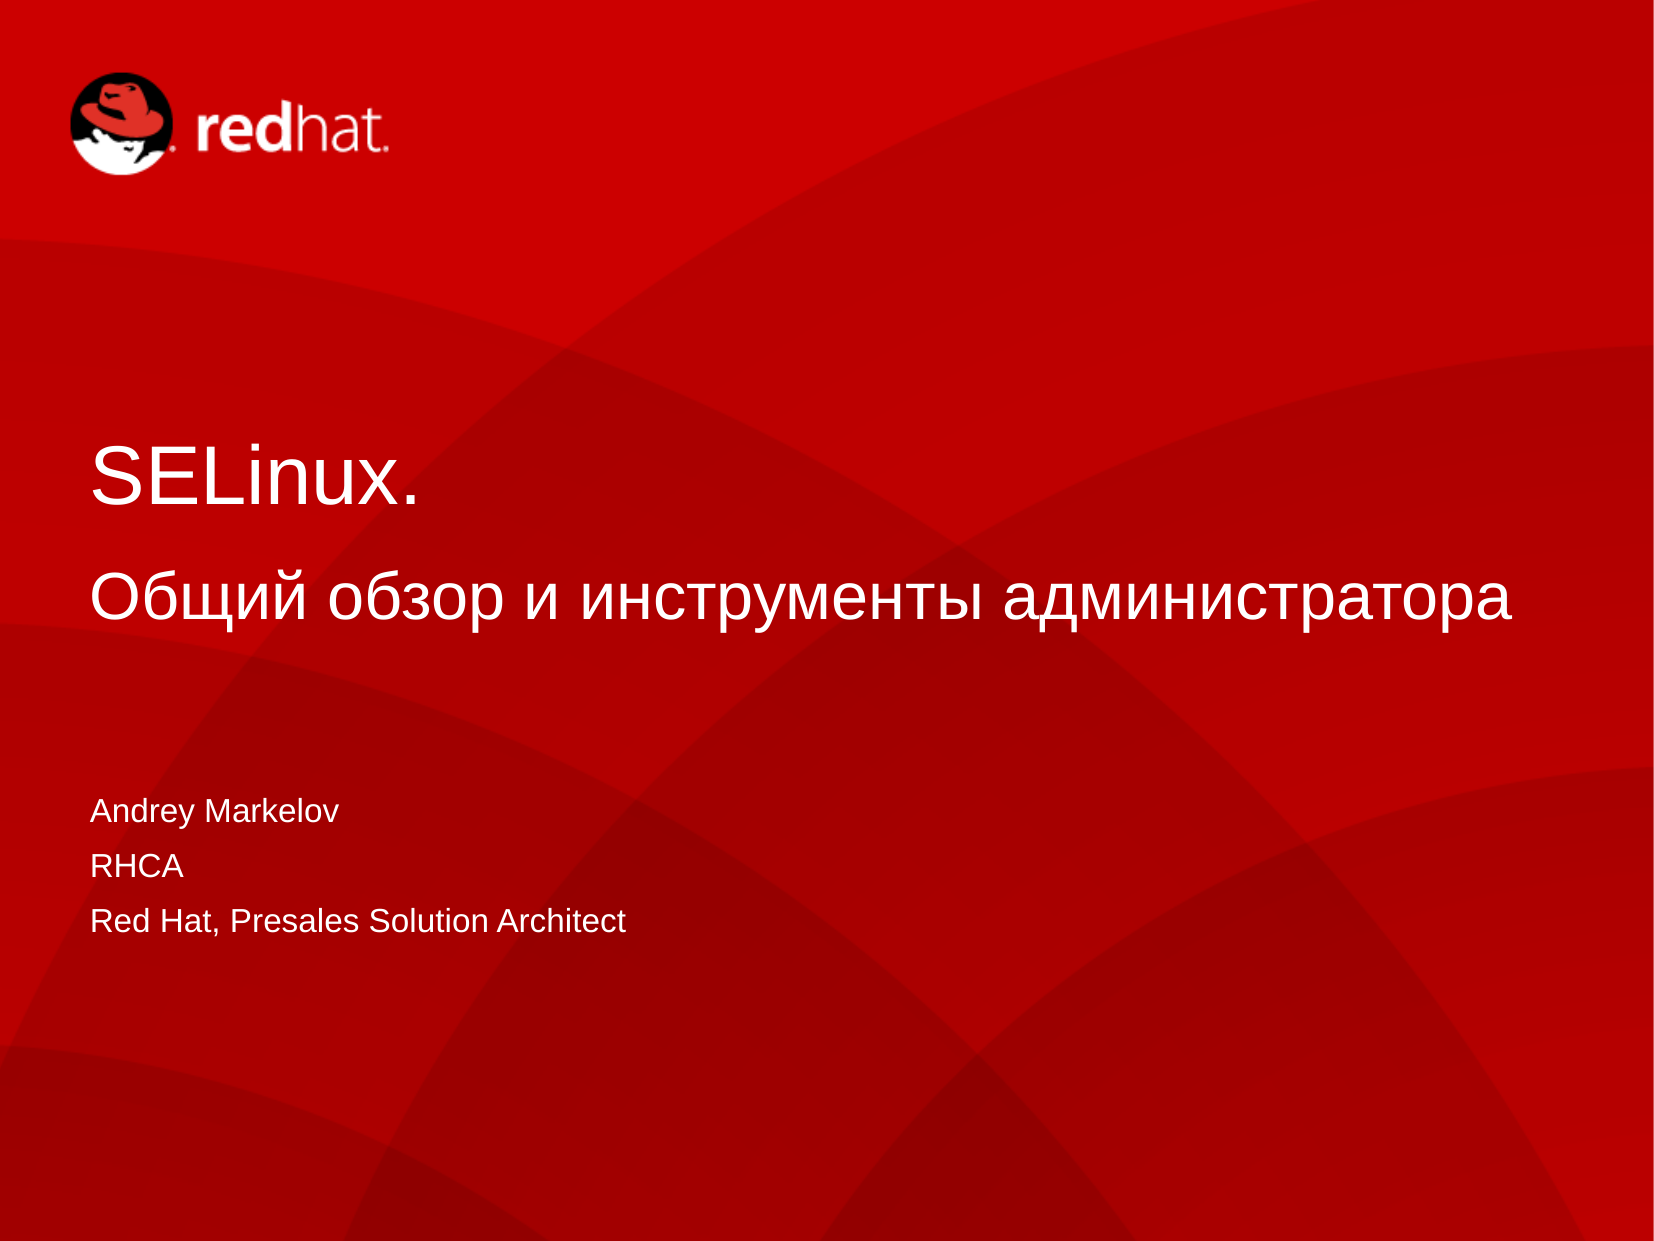

SELinux.
Общий обзор и инструменты администратора
Andrey Markelov
RHCA
Red Hat, Presales Solution Architect